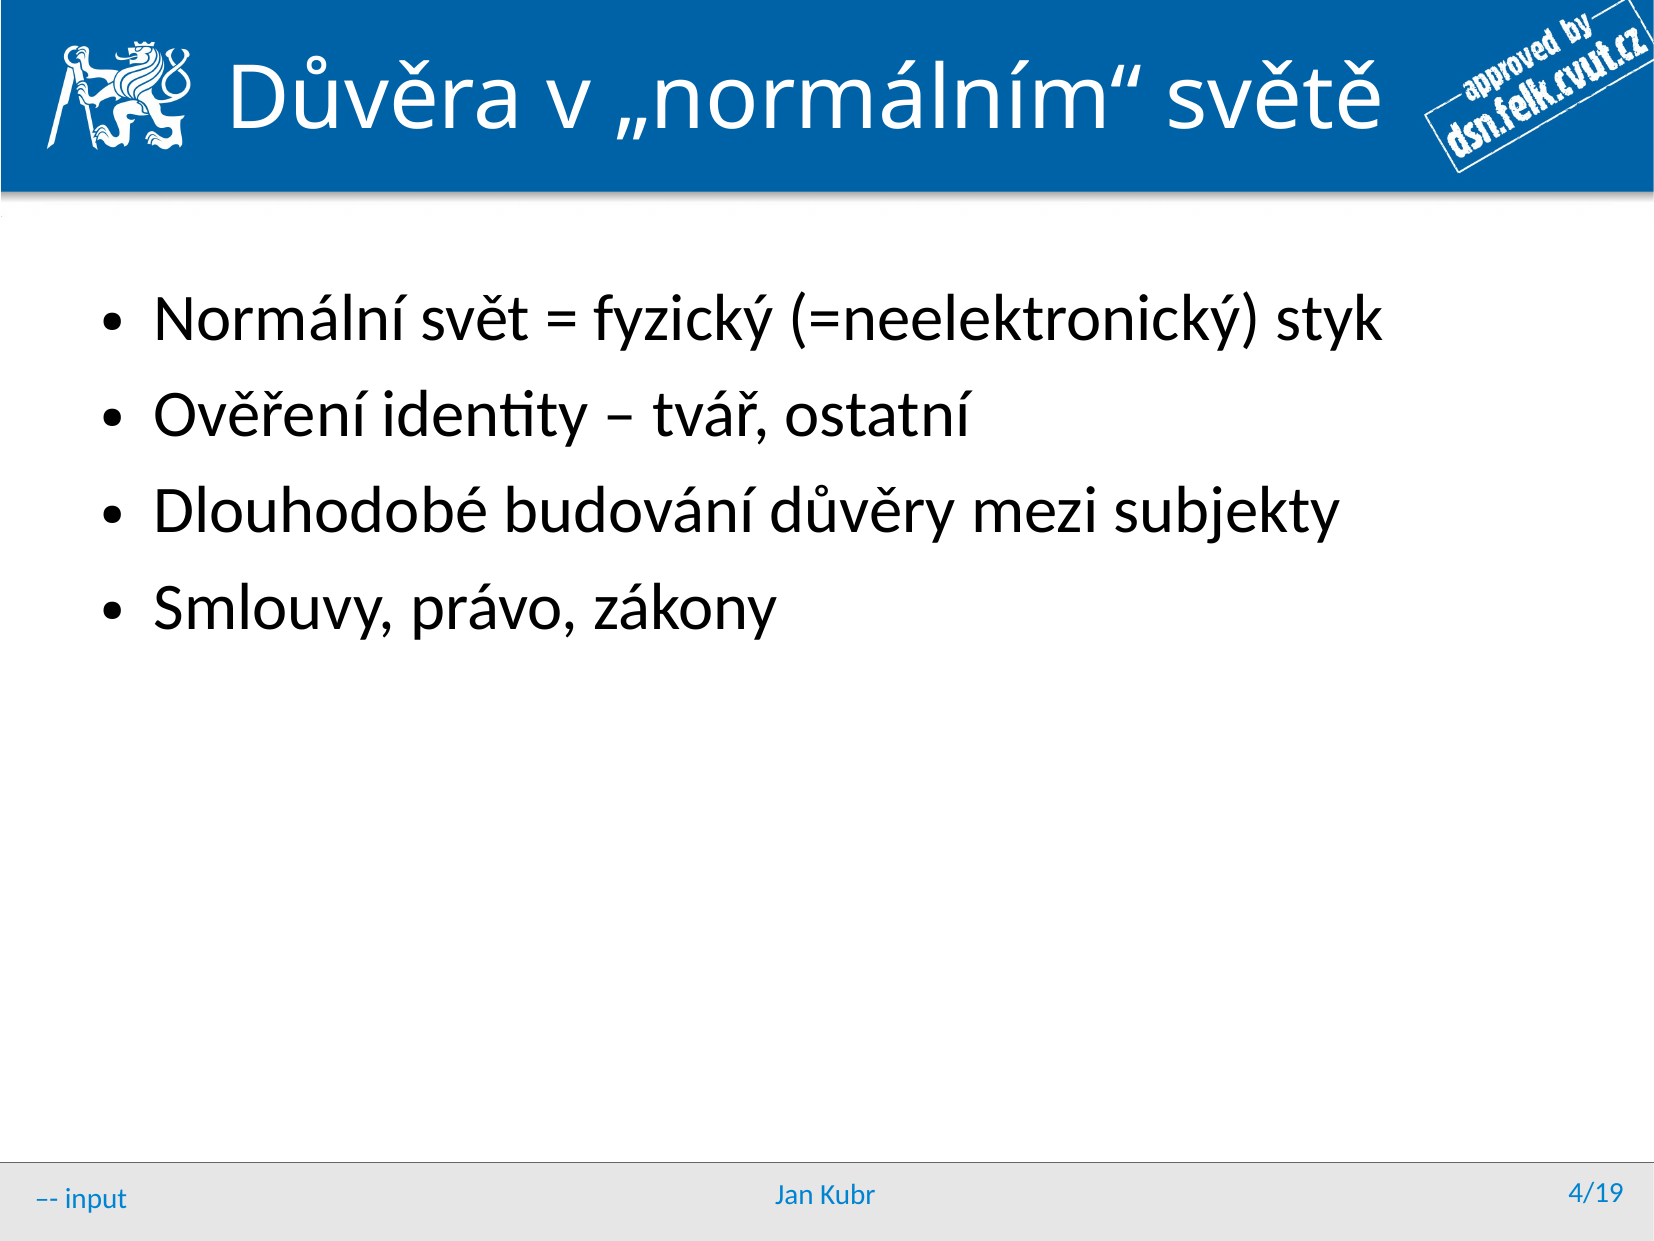

# Důvěra v „normálním“ světě
Normální svět = fyzický (=neelektronický) styk
Ověření identity – tvář, ostatní
Dlouhodobé budování důvěry mezi subjekty
Smlouvy, právo, zákony
4
Jan Kubr
02/2006